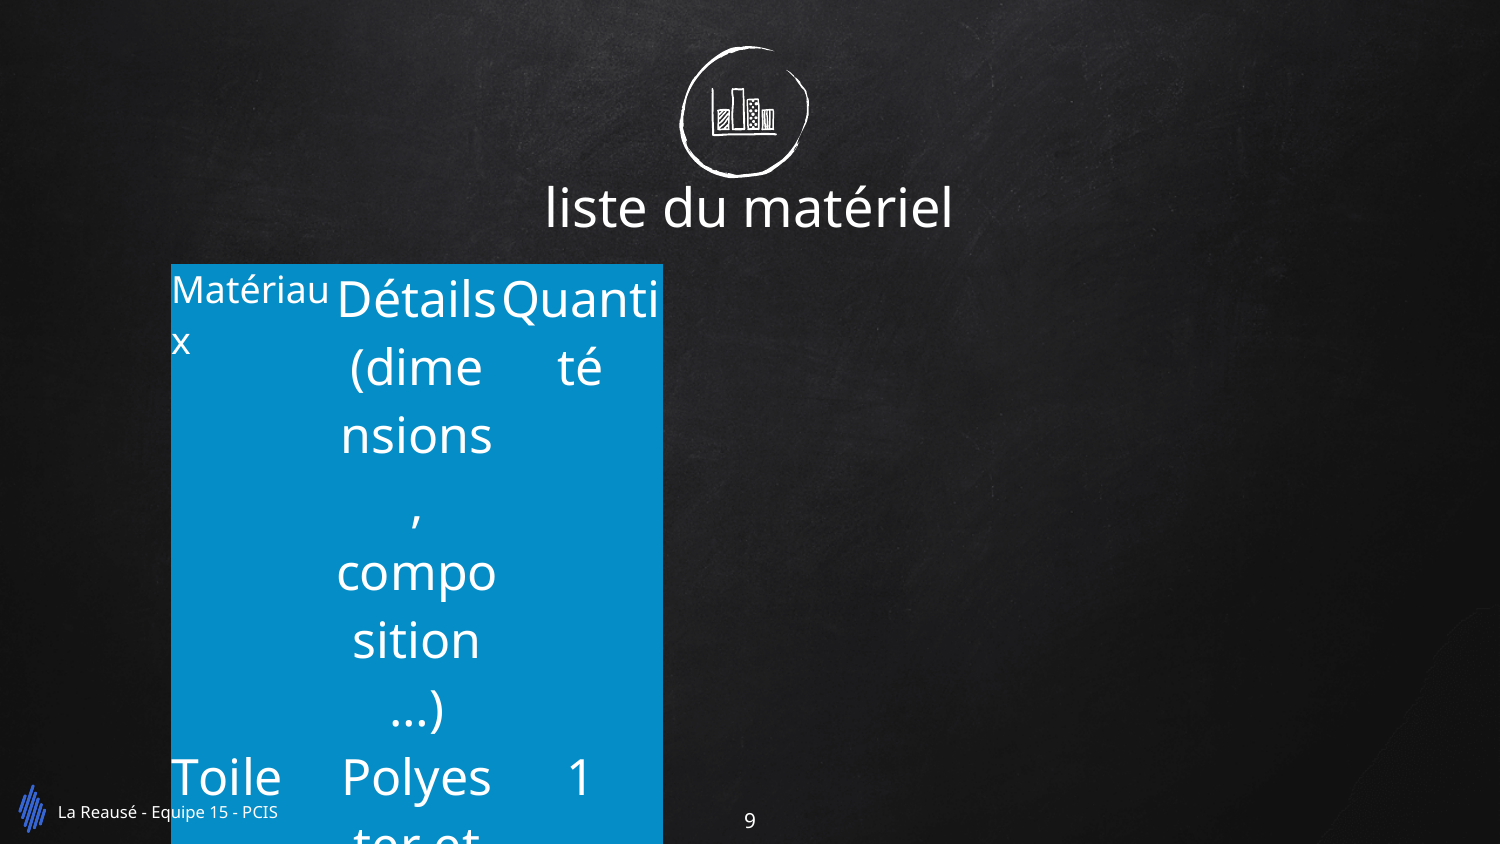

# liste du matériel
| Matériaux | Détails (dimensions, composition…) | Quantité |
| --- | --- | --- |
| Toile | Polyester et polyuréthane , tissu déperlant | 1 |
| Supports verticaux en acier | hauteur : 45 cm | 4 |
| Socle | Composé de polystyrène et de bois , 45x15 cm | 1 |
| Dispositif de filtration | x | 1 |
| Cuve de récupération | Bassine simple | 1 |
La Reausé - Equipe 15 - PCIS